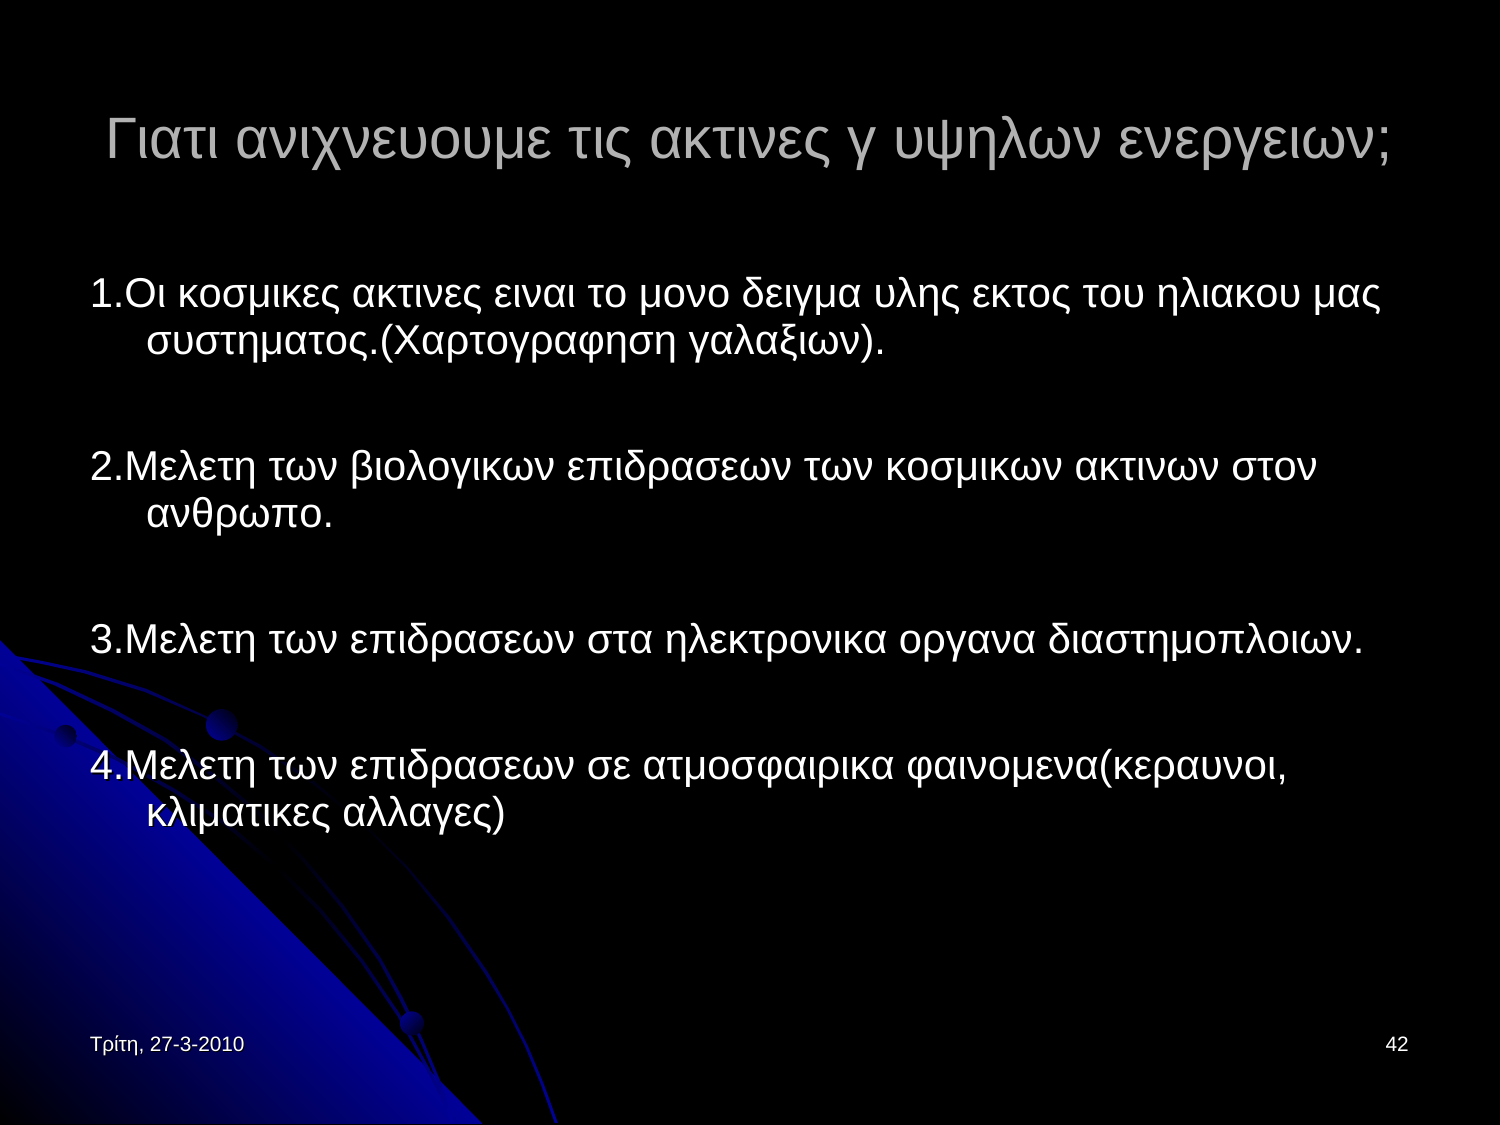

# Γιατι ανιχνευουμε τις ακτινες γ υψηλων ενεργειων;
1.Οι κοσμικες ακτινες ειναι το μονο δειγμα υλης εκτος του ηλιακου μας συστηματος.(Χαρτογραφηση γαλαξιων).
2.Μελετη των βιολογικων επιδρασεων των κοσμικων ακτινων στον ανθρωπο.
3.Μελετη των επιδρασεων στα ηλεκτρονικα οργανα διαστημοπλοιων.
4.Μελετη των επιδρασεων σε ατμοσφαιρικα φαινομενα(κεραυνοι, κλιματικες αλλαγες)
Τρίτη, 27-3-2010
42